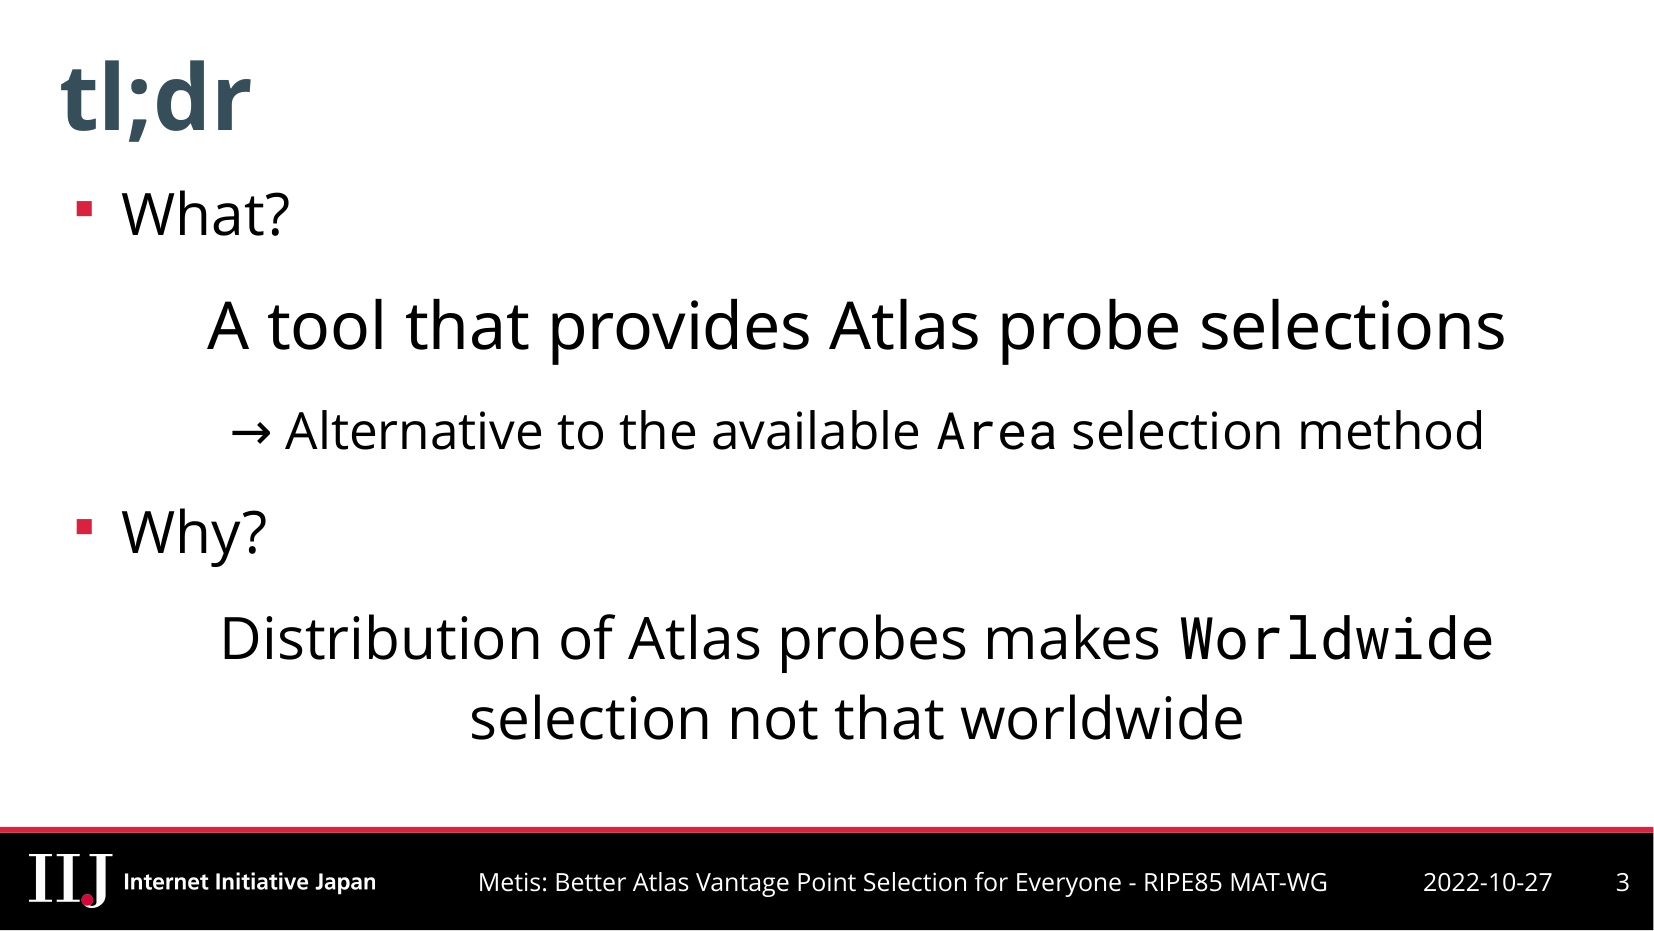

# tl;dr
What?
A tool that provides Atlas probe selections
→ Alternative to the available Area selection method
Why?
Distribution of Atlas probes makes Worldwide selection not that worldwide
Metis: Better Atlas Vantage Point Selection for Everyone - RIPE85 MAT-WG
2022-10-27
3